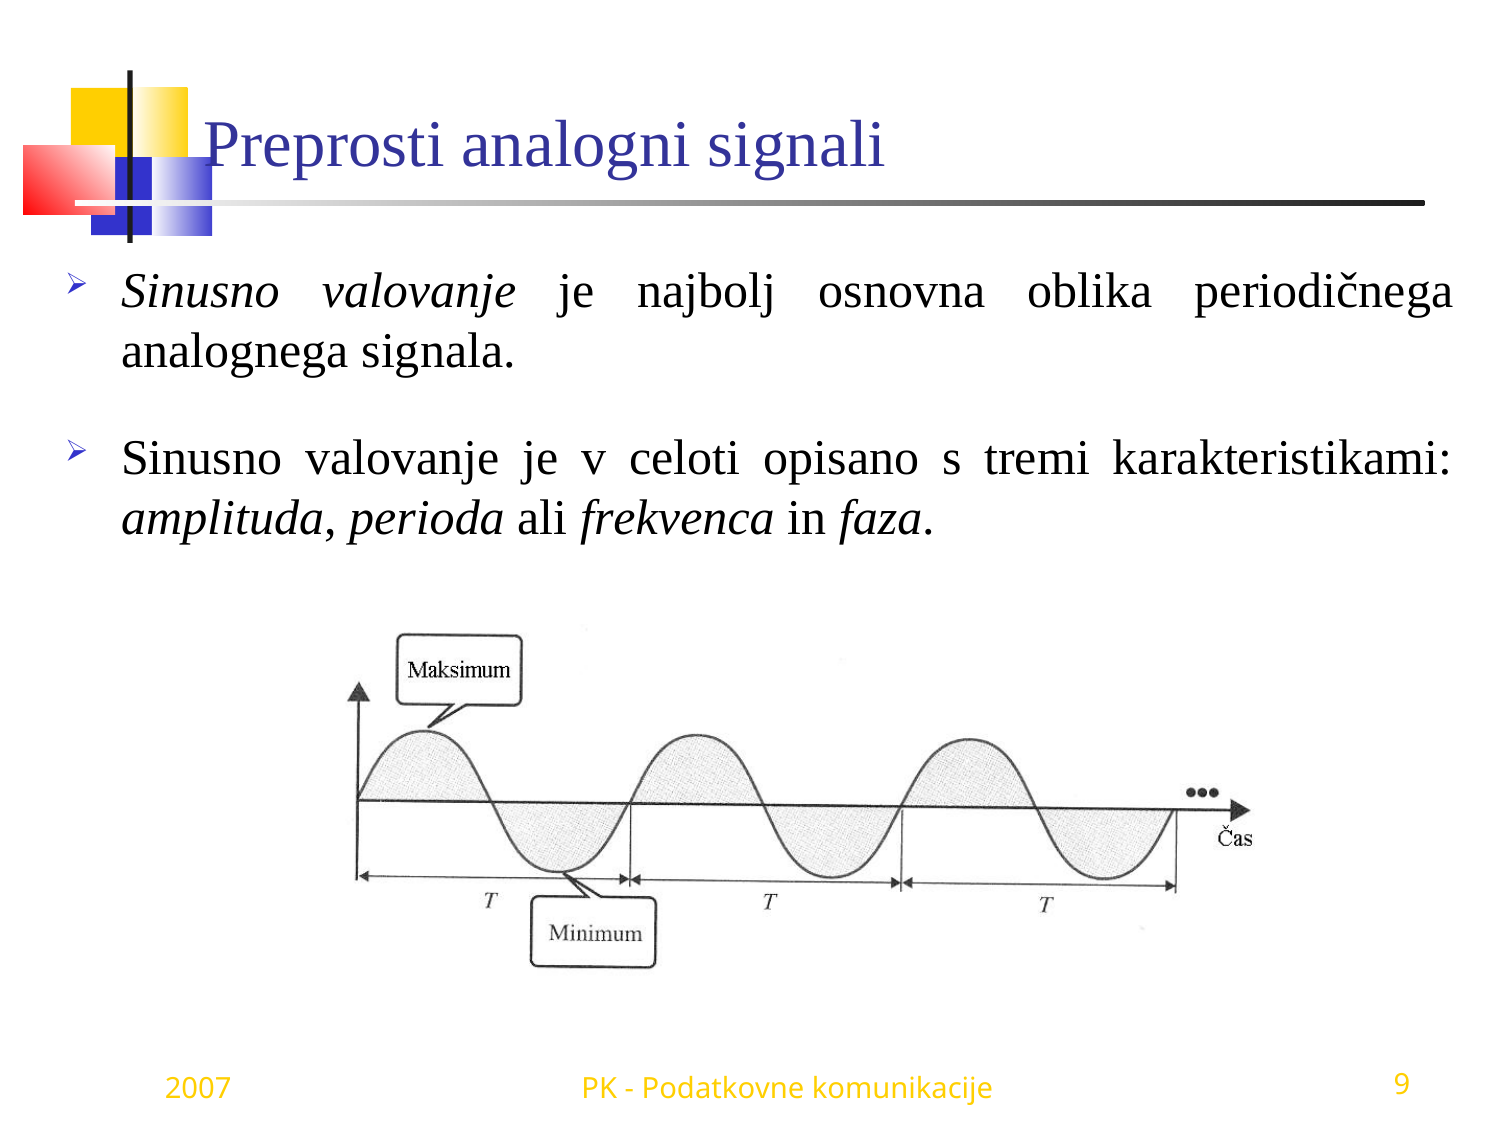

# Preprosti analogni signali
Sinusno valovanje je najbolj osnovna oblika periodičnega analognega signala.
Sinusno valovanje je v celoti opisano s tremi karakteristikami: amplituda, perioda ali frekvenca in faza.
2007
PK - Podatkovne komunikacije